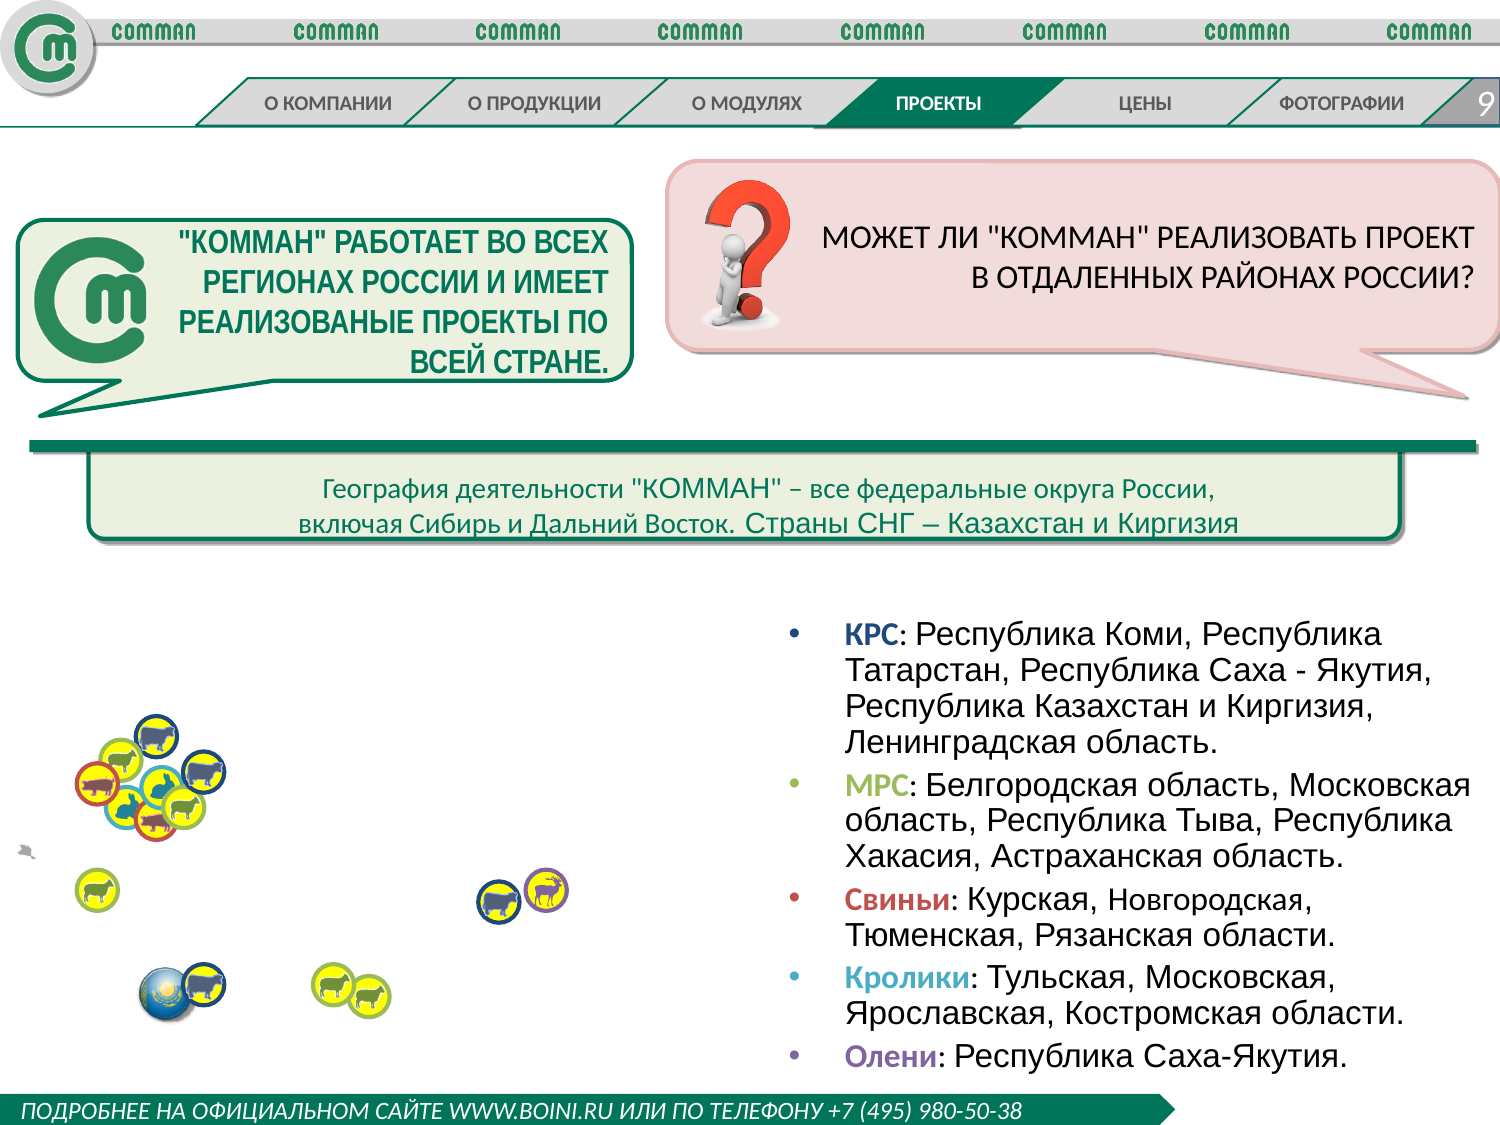

О КОМПАНИИ
 О ПРОДУКЦИИ
 О МОДУЛЯХ
ПРОЕКТЫ
ЦЕНЫ
ФОТОГРАФИИ
 МОЖЕТ ЛИ "КОММАН" РЕАЛИЗОВАТЬ ПРОЕКТ
В ОТДАЛЕННЫХ РАЙОНАХ РОССИИ?
 "КОММАН" РАБОТАЕТ ВО ВСЕХ РЕГИОНАХ РОССИИ И ИМЕЕТ РЕАЛИЗОВАНЫЕ ПРОЕКТЫ ПО ВСЕЙ СТРАНЕ.
География деятельности "КОММАН" – все федеральные округа России,
включая Сибирь и Дальний Восток. Страны СНГ – Казахстан и Киргизия
КРС: Республика Коми, Республика Татарстан, Республика Саха - Якутия, Республика Казахстан и Киргизия, Ленинградская область.
МРС: Белгородская область, Московская область, Республика Тыва, Республика Хакасия, Астраханская область.
Свиньи: Курская, Новгородская, Тюменская, Рязанская области.
Кролики: Тульская, Московская, Ярославская, Костромская области.
Олени: Республика Саха-Якутия.
 ПОДРОБНЕЕ НА ОФИЦИАЛЬНОМ САЙТЕ WWW.BOINI.RU ИЛИ ПО ТЕЛЕФОНУ +7 (495) 980-50-38